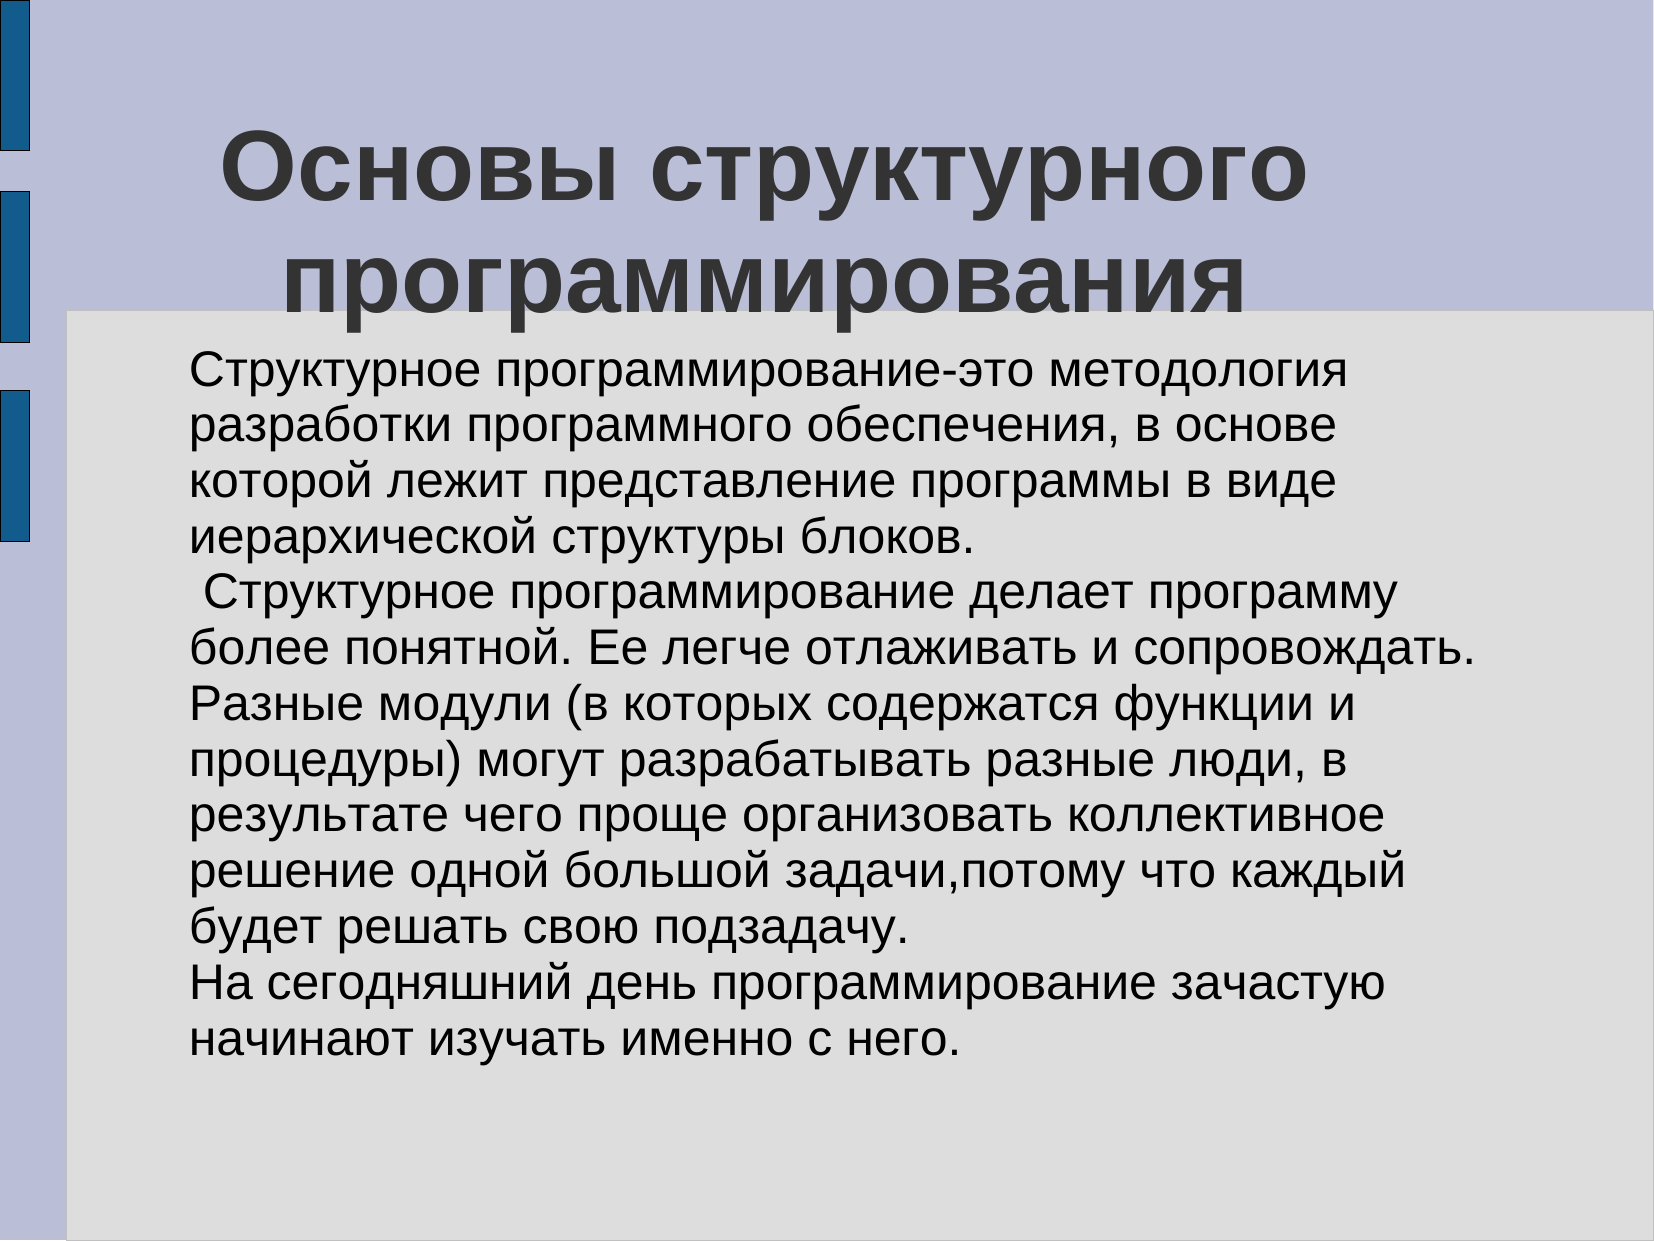

# Основы структурного программирования
Структурное программирование-это методология разработки программного обеспечения, в основе которой лежит представление программы в виде иерархической структуры блоков.
 Структурное программирование делает программу более понятной. Ее легче отлаживать и сопровождать. Разные модули (в которых содержатся функции и процедуры) могут разрабатывать разные люди, в результате чего проще организовать коллективное решение одной большой задачи,потому что каждый будет решать свою подзадачу.
На сегодняшний день программирование зачастую начинают изучать именно с него.